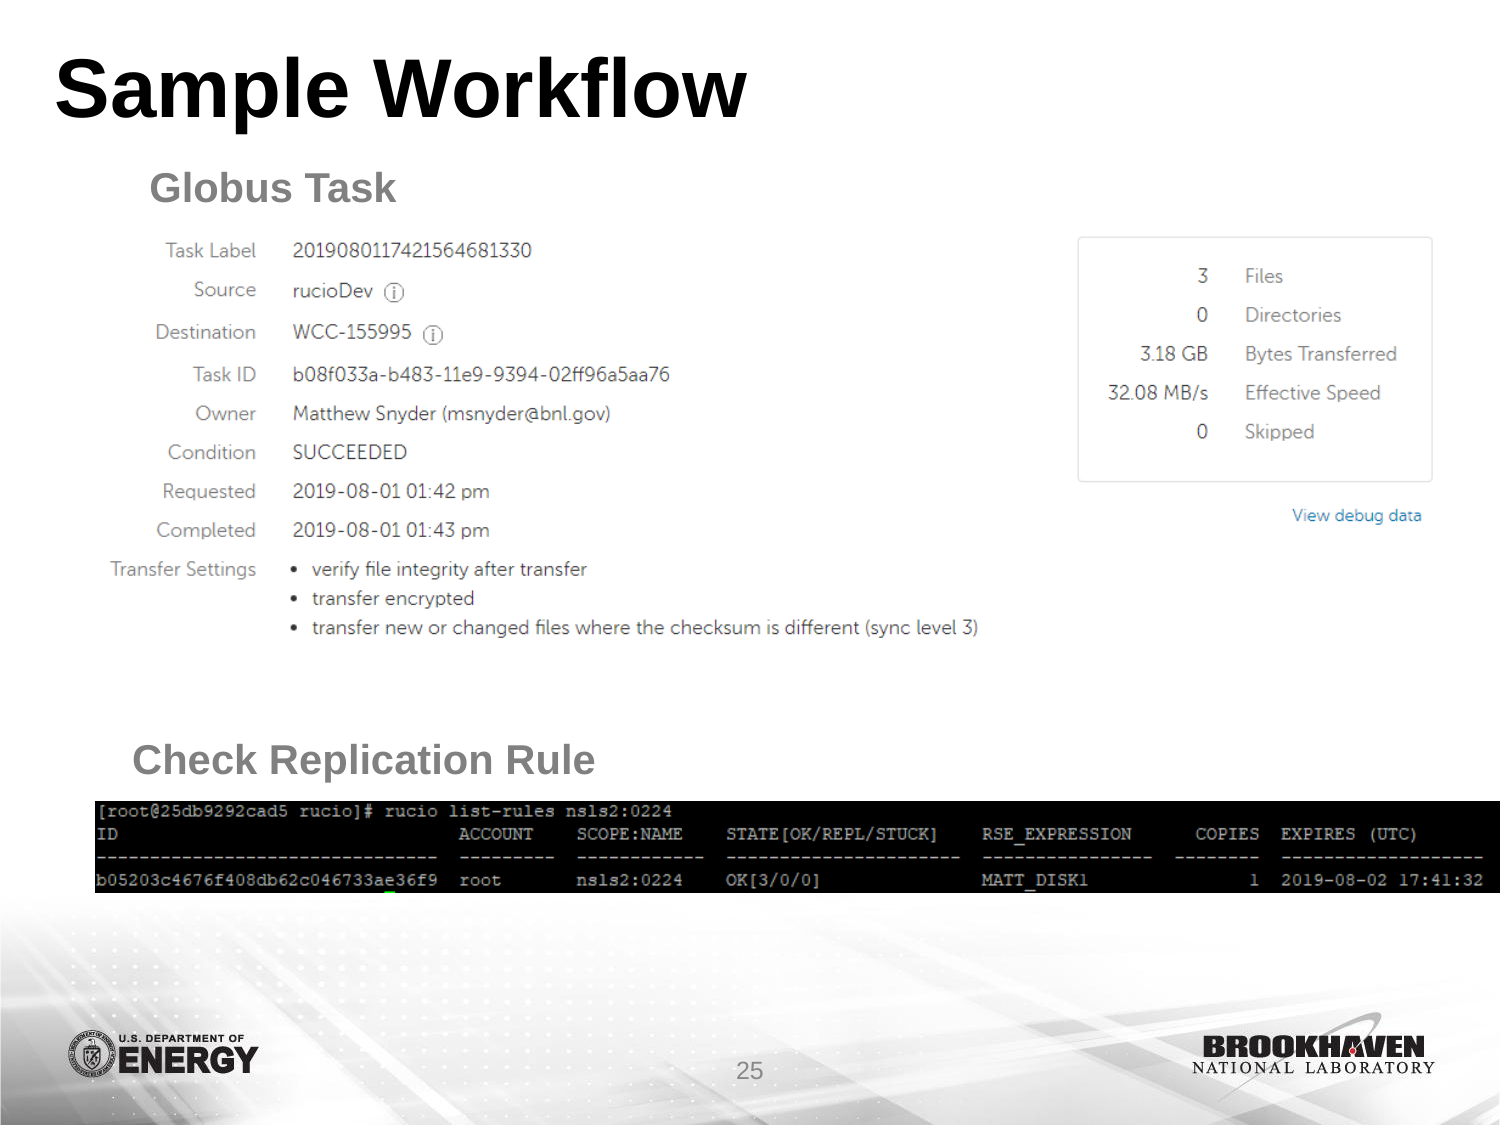

Sample Workflow
Globus Task
Check Replication Rule